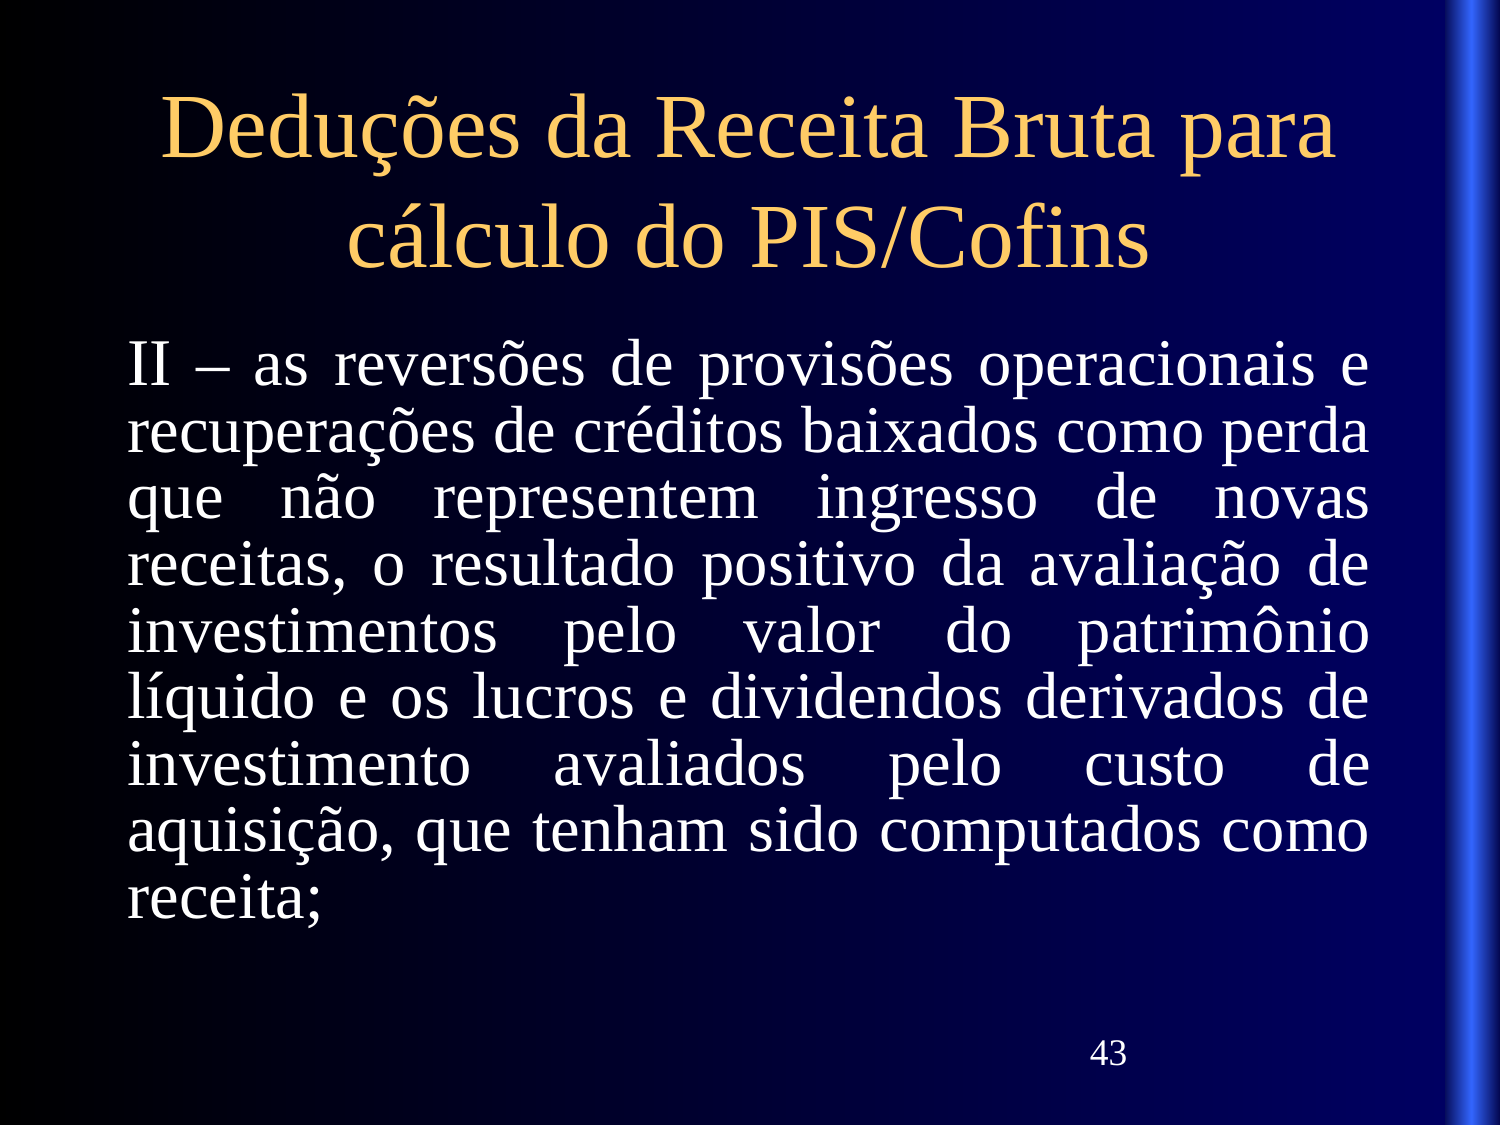

# Deduções da Receita Bruta para cálculo do PIS/Cofins
II – as reversões de provisões operacionais e recuperações de créditos baixados como perda que não representem ingresso de novas receitas, o resultado positivo da avaliação de investimentos pelo valor do patrimônio líquido e os lucros e dividendos derivados de investimento avaliados pelo custo de aquisição, que tenham sido computados como receita;